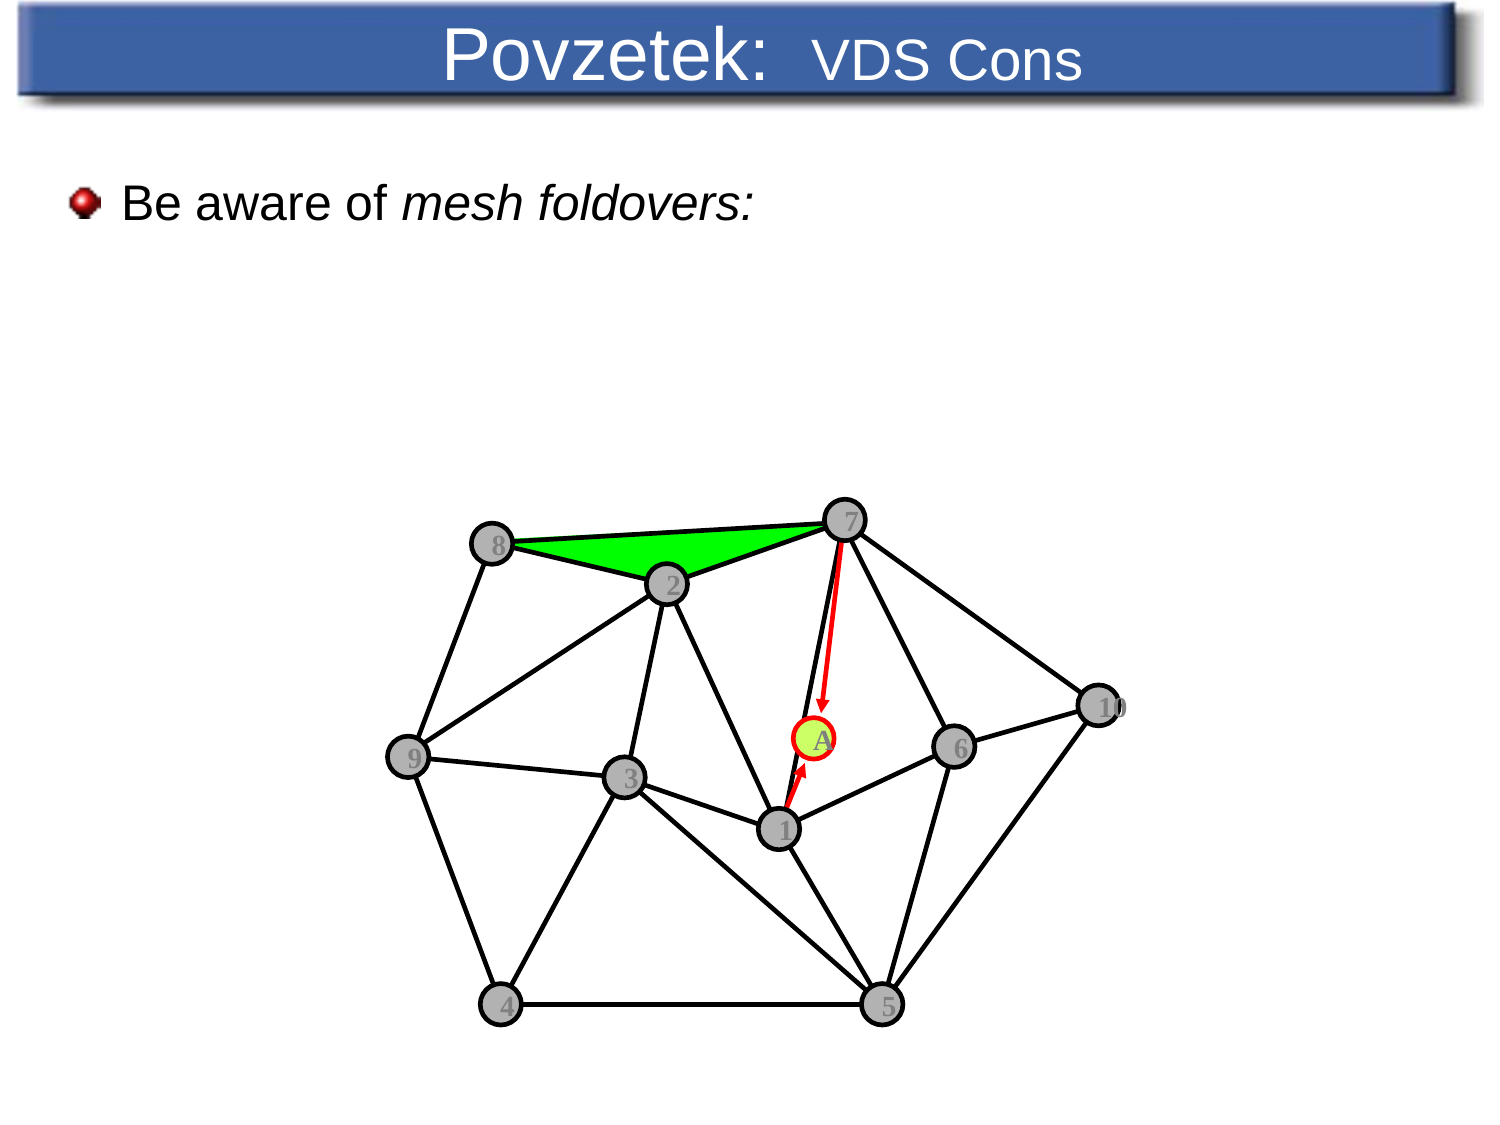

# Povzetek: VDS Cons
Be aware of mesh foldovers:
7
8
2
10
A
6
9
3
1
4
5